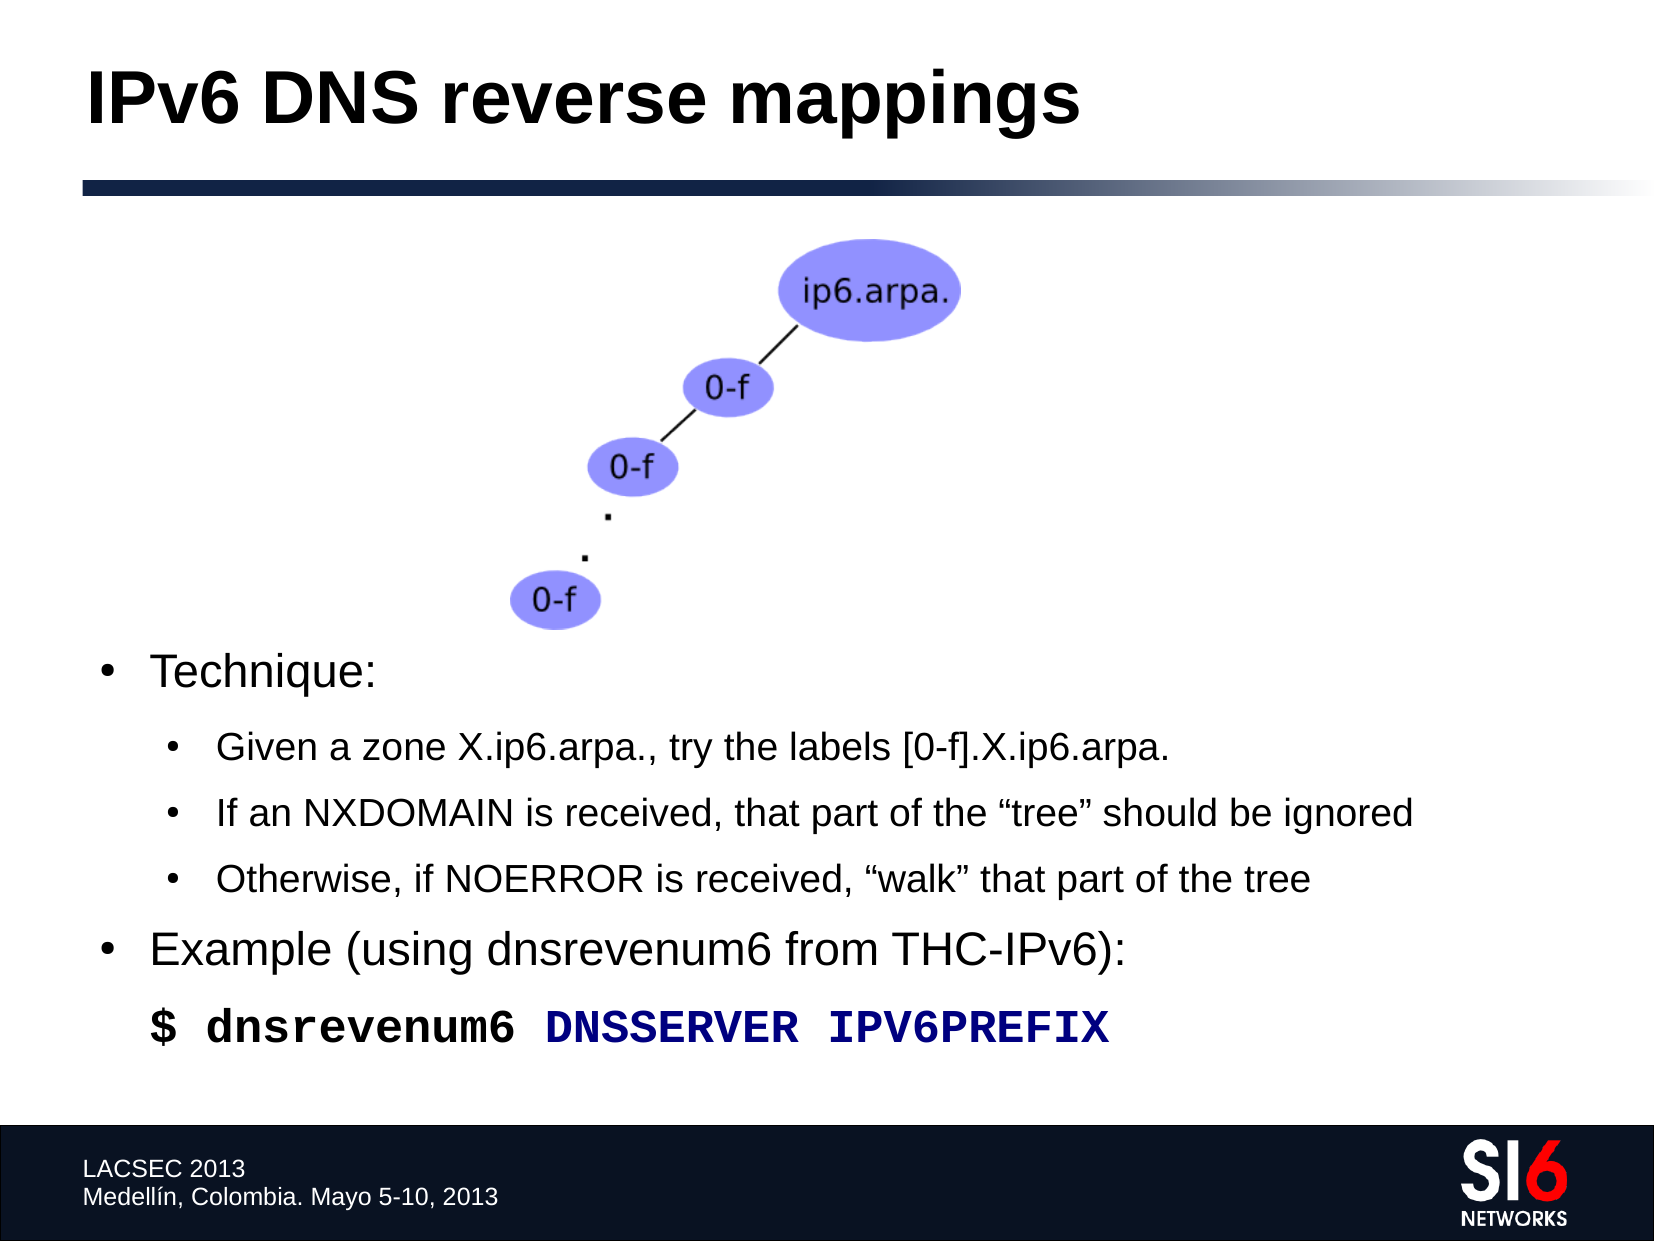

# IPv6 DNS reverse mappings
Technique:
Given a zone X.ip6.arpa., try the labels [0-f].X.ip6.arpa.
If an NXDOMAIN is received, that part of the “tree” should be ignored
Otherwise, if NOERROR is received, “walk” that part of the tree
Example (using dnsrevenum6 from THC-IPv6):
$ dnsrevenum6 DNSSERVER IPV6PREFIX